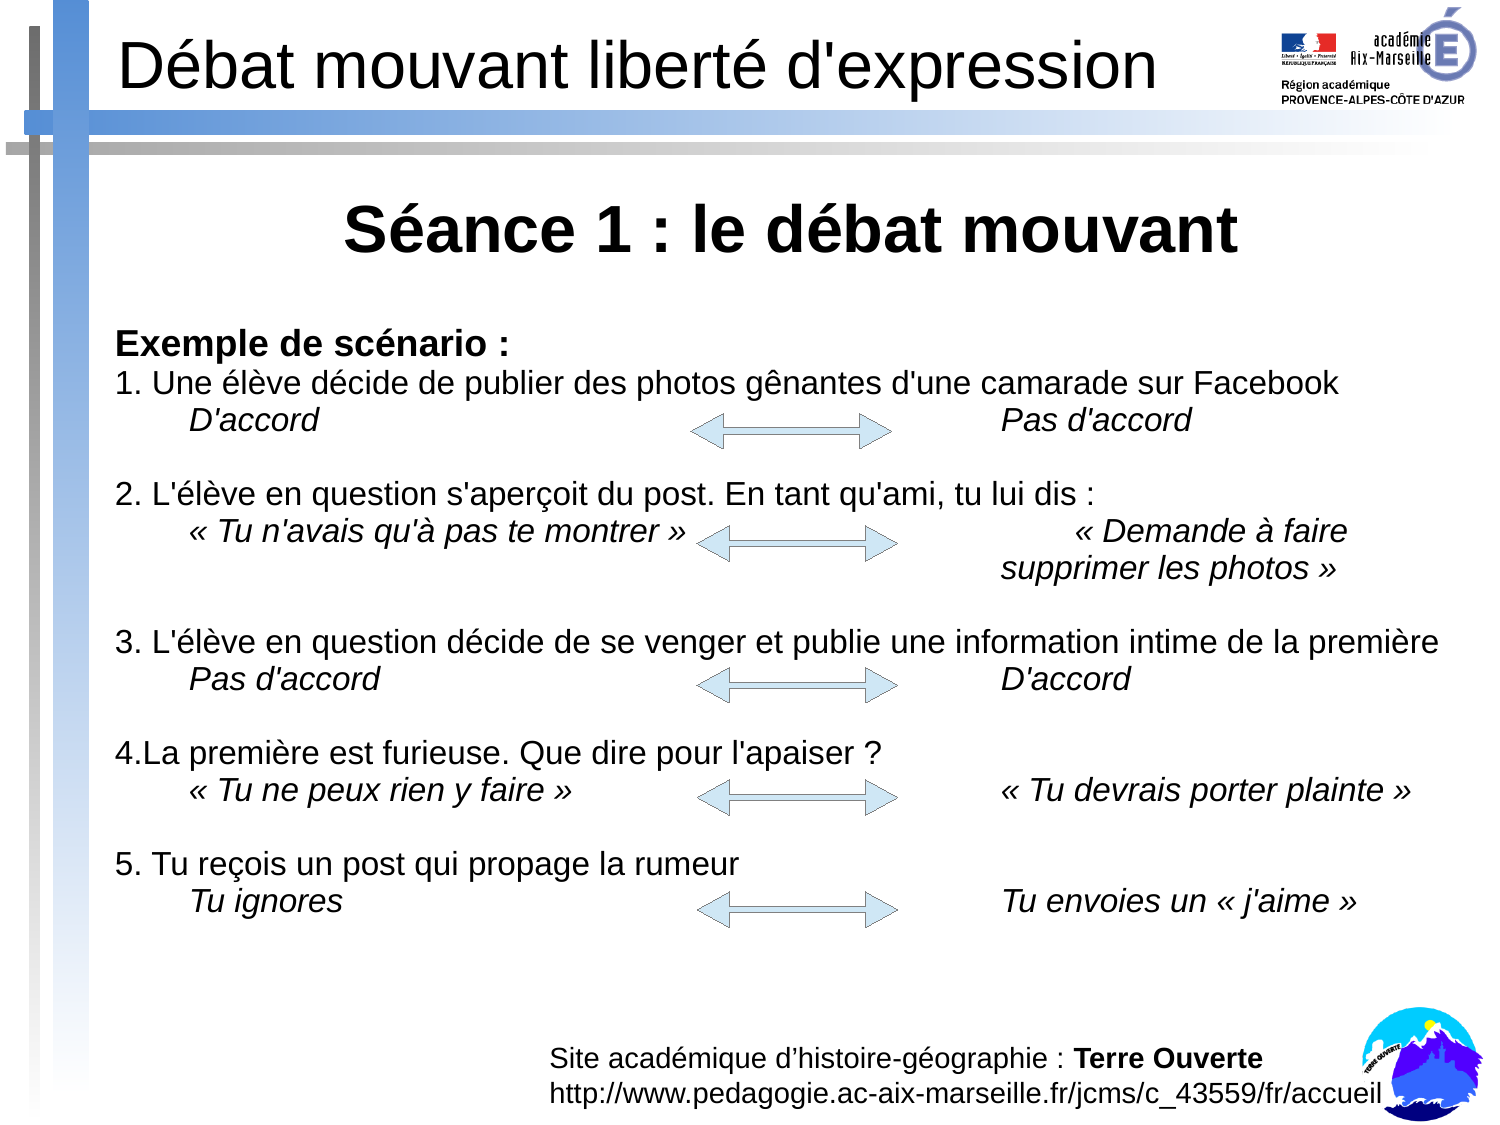

Débat mouvant liberté d'expression
Séance 1 : le débat mouvant
Exemple de scénario :
1. Une élève décide de publier des photos gênantes d'une camarade sur Facebook
	D'accord										Pas d'accord
2. L'élève en question s'aperçoit du post. En tant qu'ami, tu lui dis :
	« Tu n'avais qu'à pas te montrer »						« Demande à faire
												supprimer les photos »
3. L'élève en question décide de se venger et publie une information intime de la première
	Pas d'accord									D'accord
4.La première est furieuse. Que dire pour l'apaiser ?
	« Tu ne peux rien y faire »						« Tu devrais porter plainte »
5. Tu reçois un post qui propage la rumeur
	Tu ignores									Tu envoies un « j'aime »
Site académique d’histoire-géographie : Terre Ouverte
http://www.pedagogie.ac-aix-marseille.fr/jcms/c_43559/fr/accueil